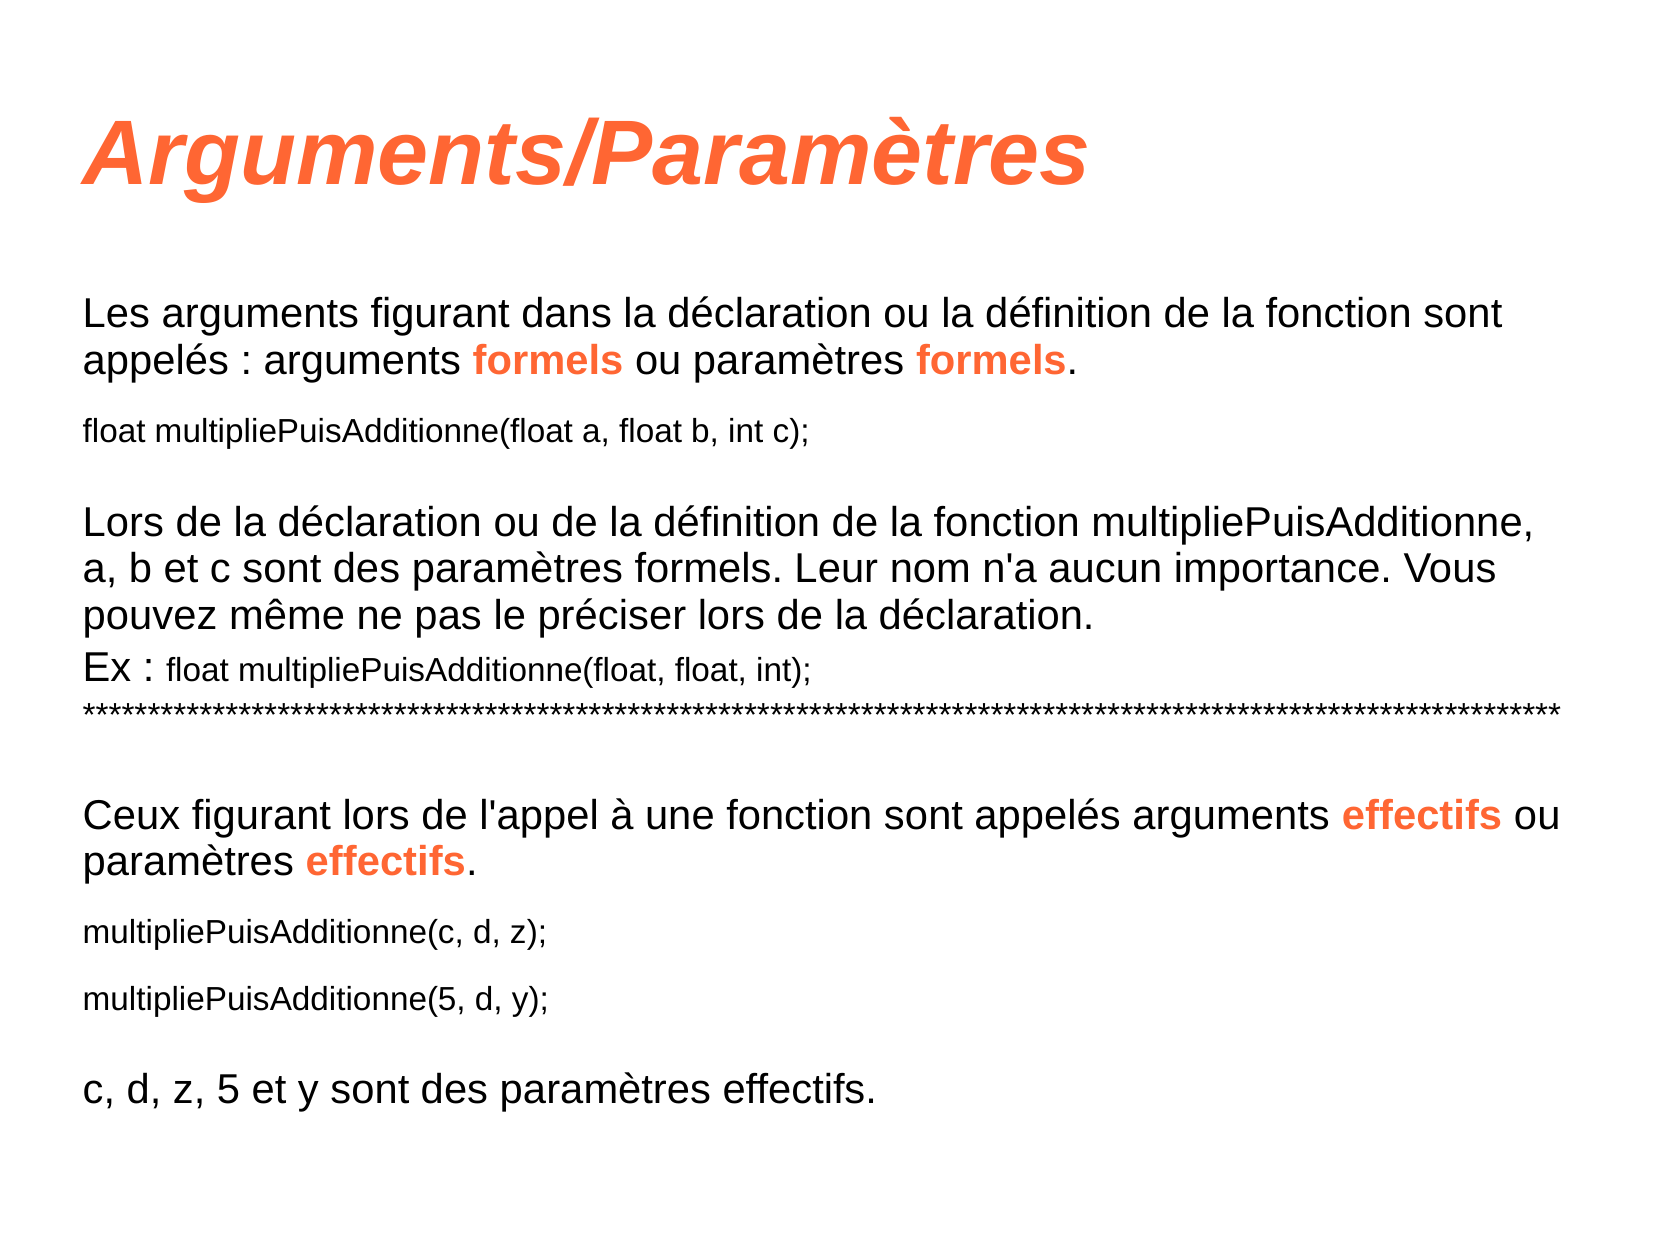

# Arguments/Paramètres
Les arguments figurant dans la déclaration ou la définition de la fonction sont appelés : arguments formels ou paramètres formels.
float multipliePuisAdditionne(float a, float b, int c);
Lors de la déclaration ou de la définition de la fonction multipliePuisAdditionne, a, b et c sont des paramètres formels. Leur nom n'a aucun importance. Vous pouvez même ne pas le préciser lors de la déclaration.
Ex : float multipliePuisAdditionne(float, float, int);
******************************************************************************************************************
Ceux figurant lors de l'appel à une fonction sont appelés arguments effectifs ou paramètres effectifs.
multipliePuisAdditionne(c, d, z);
multipliePuisAdditionne(5, d, y);
c, d, z, 5 et y sont des paramètres effectifs.